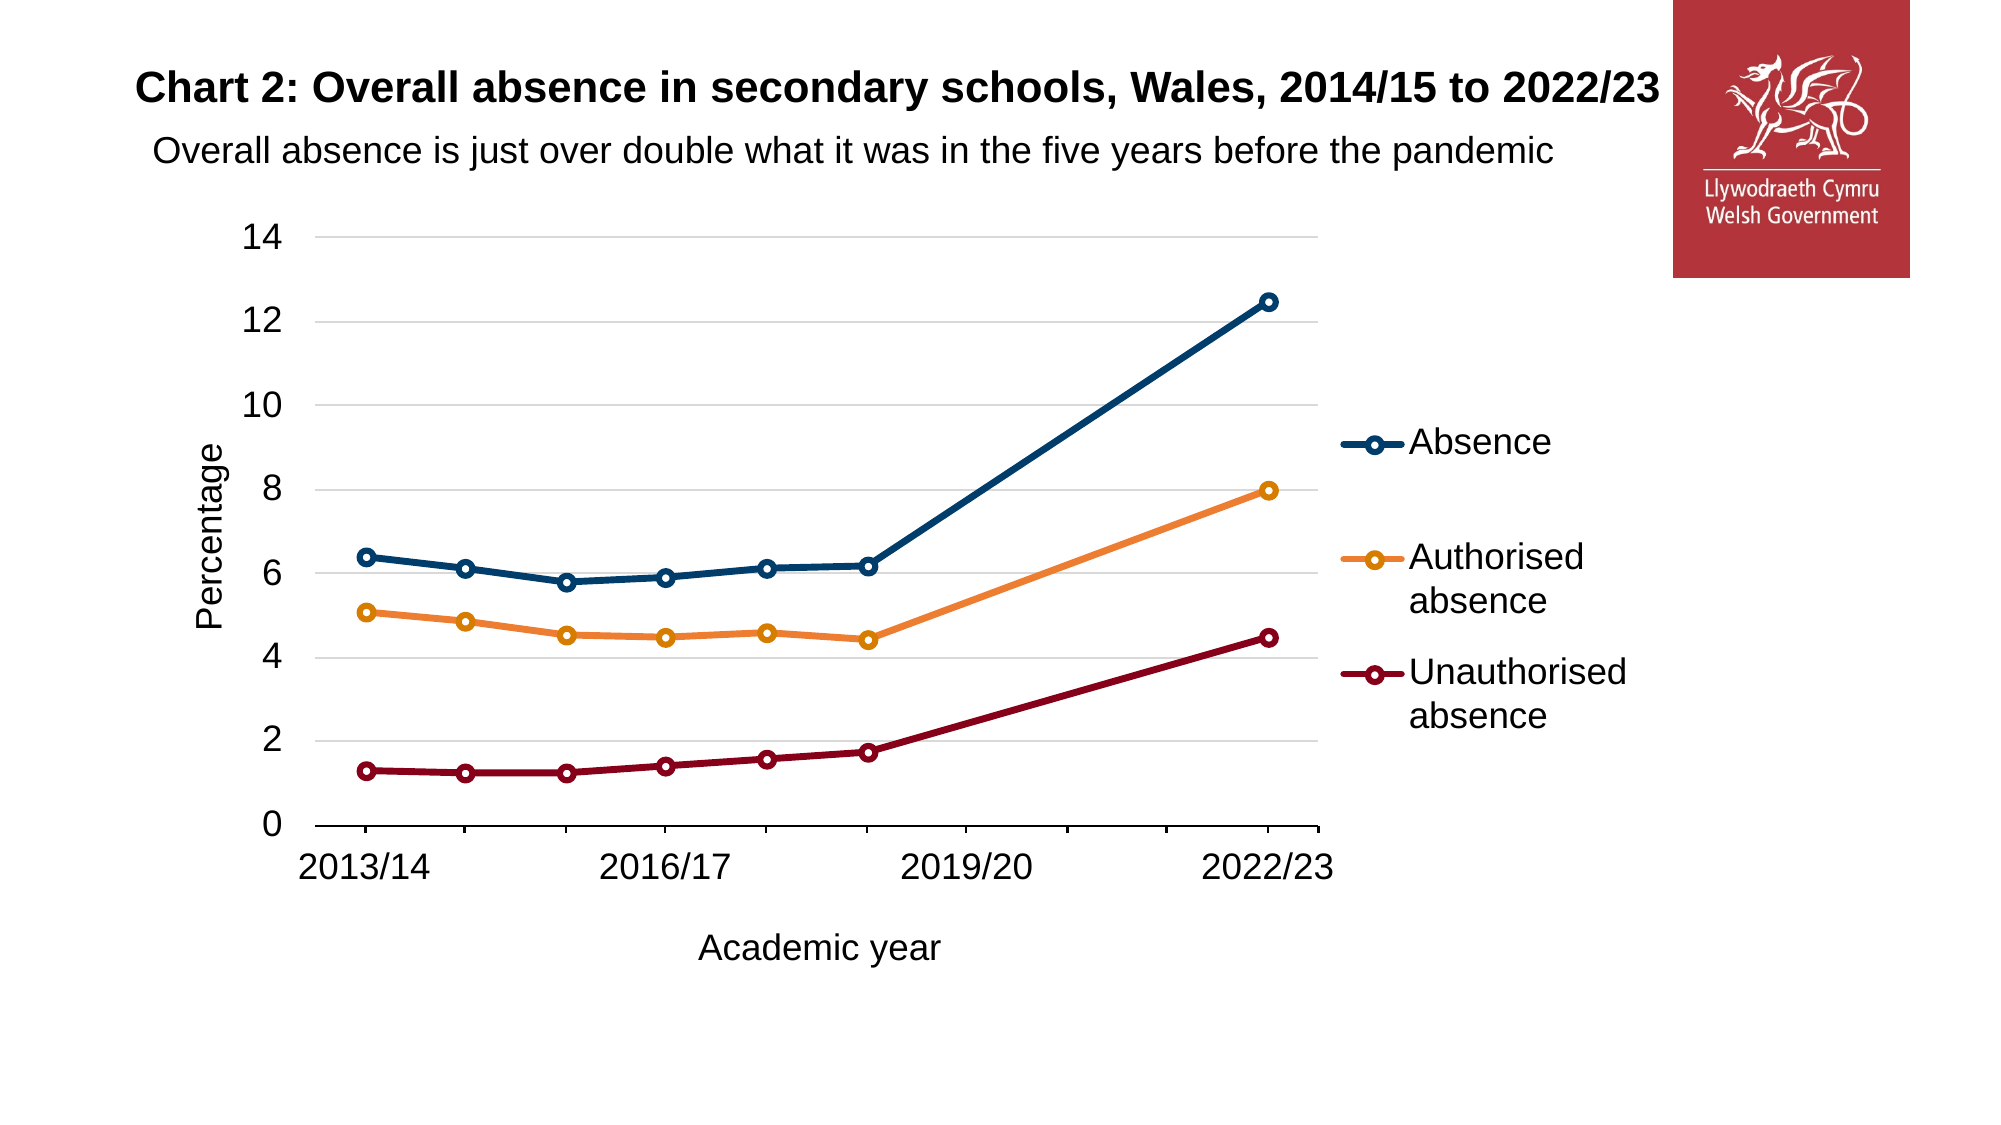

# Chart 2: Overall absence in secondary schools, Wales, 2014/15 to 2022/23
Overall absence is just over double what it was in the five years before the pandemic